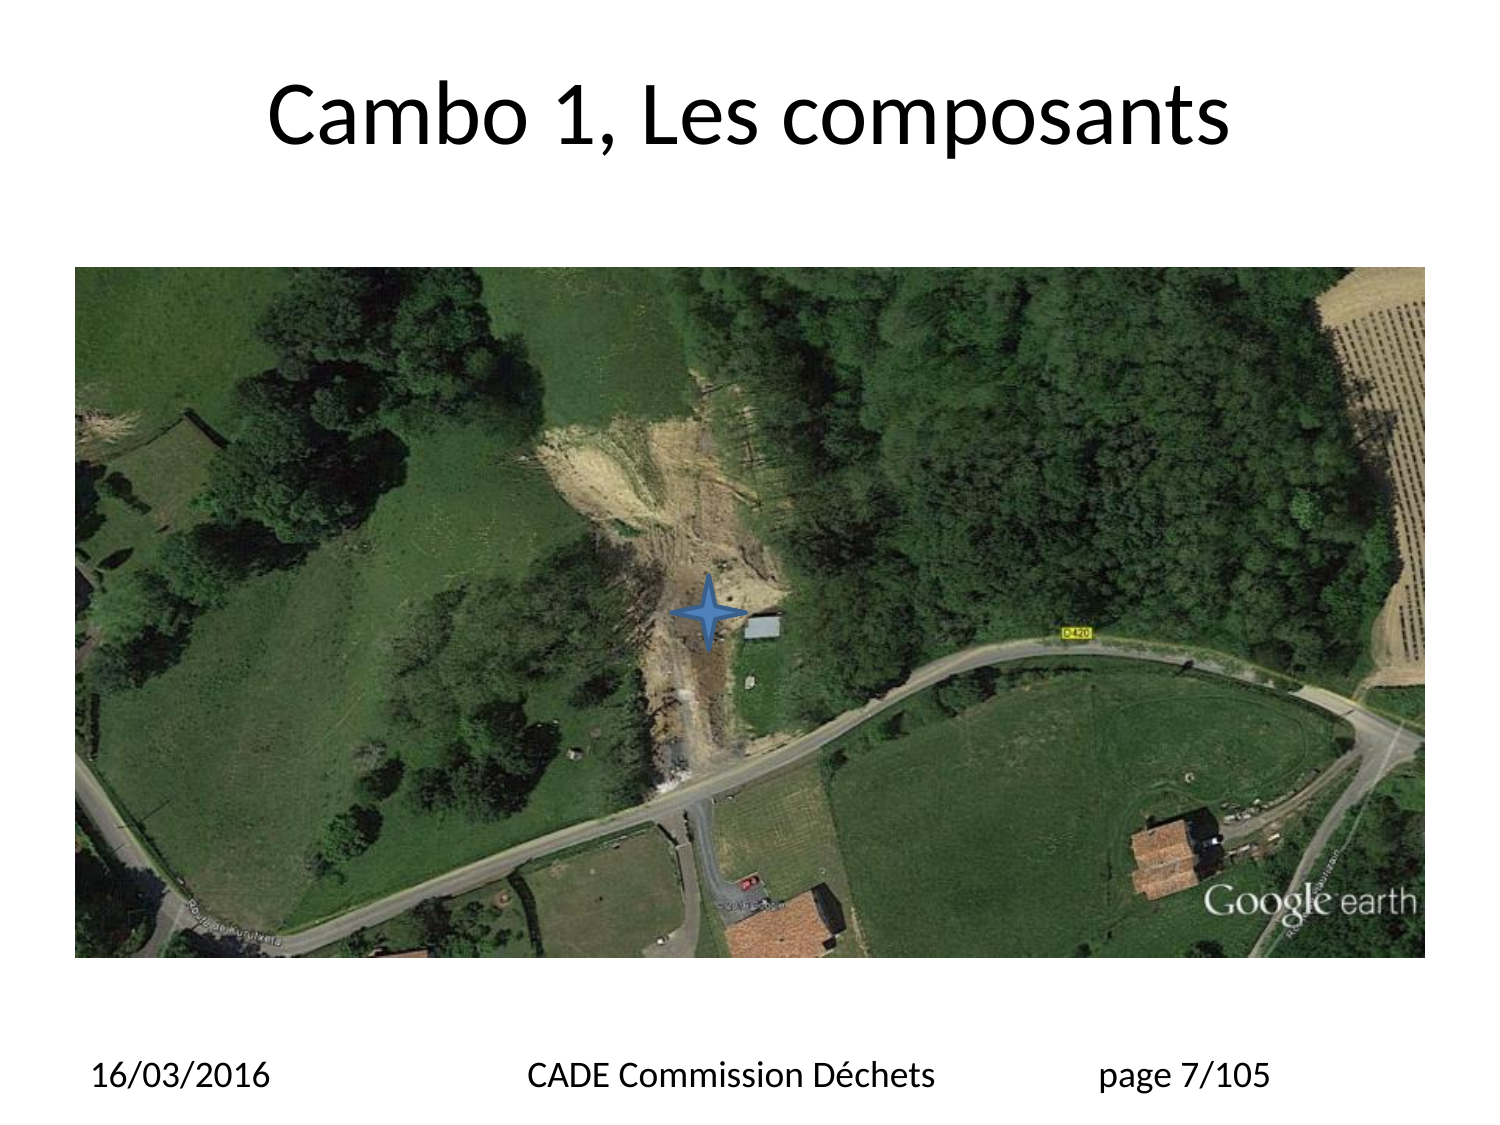

# Cambo 1, Les composants
16/03/2016
CADE Commission Déchets
 page /105